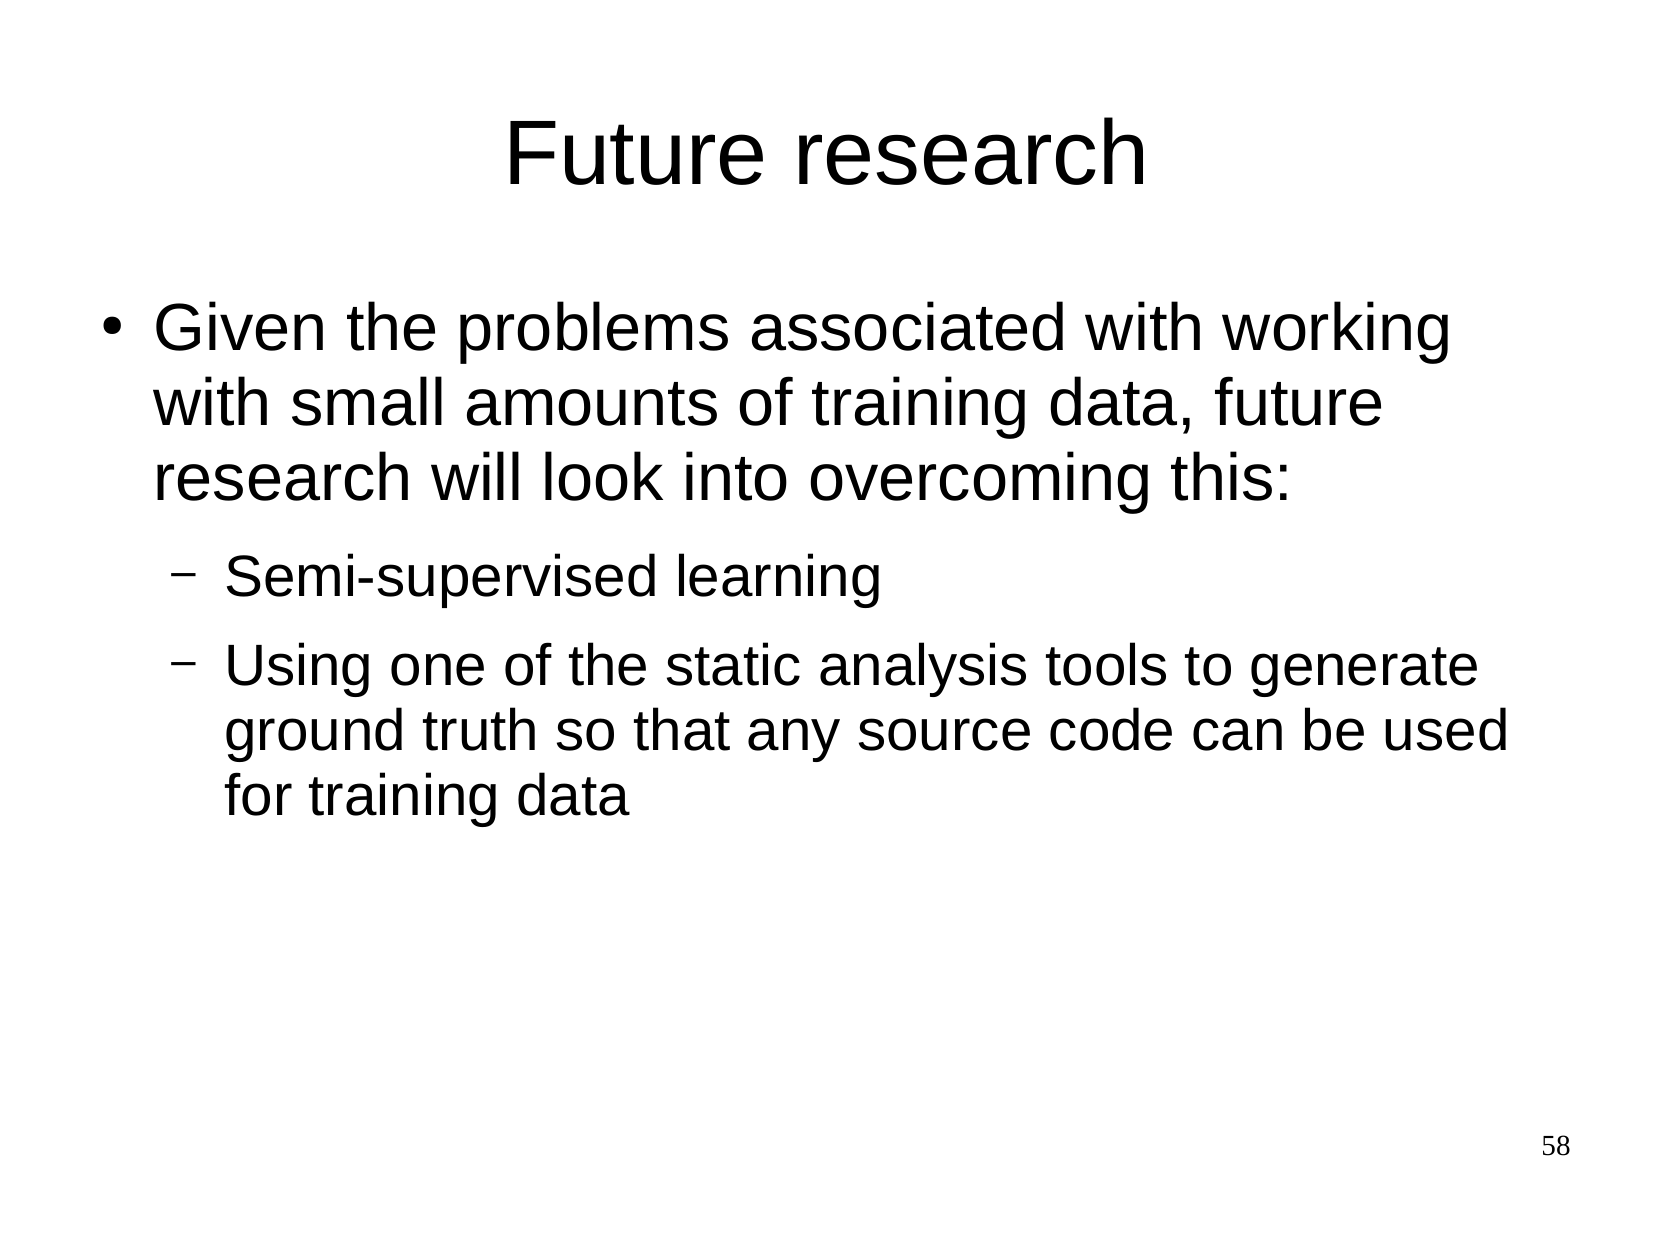

# Future research
Given the problems associated with working with small amounts of training data, future research will look into overcoming this:
Semi-supervised learning
Using one of the static analysis tools to generate ground truth so that any source code can be used for training data
58